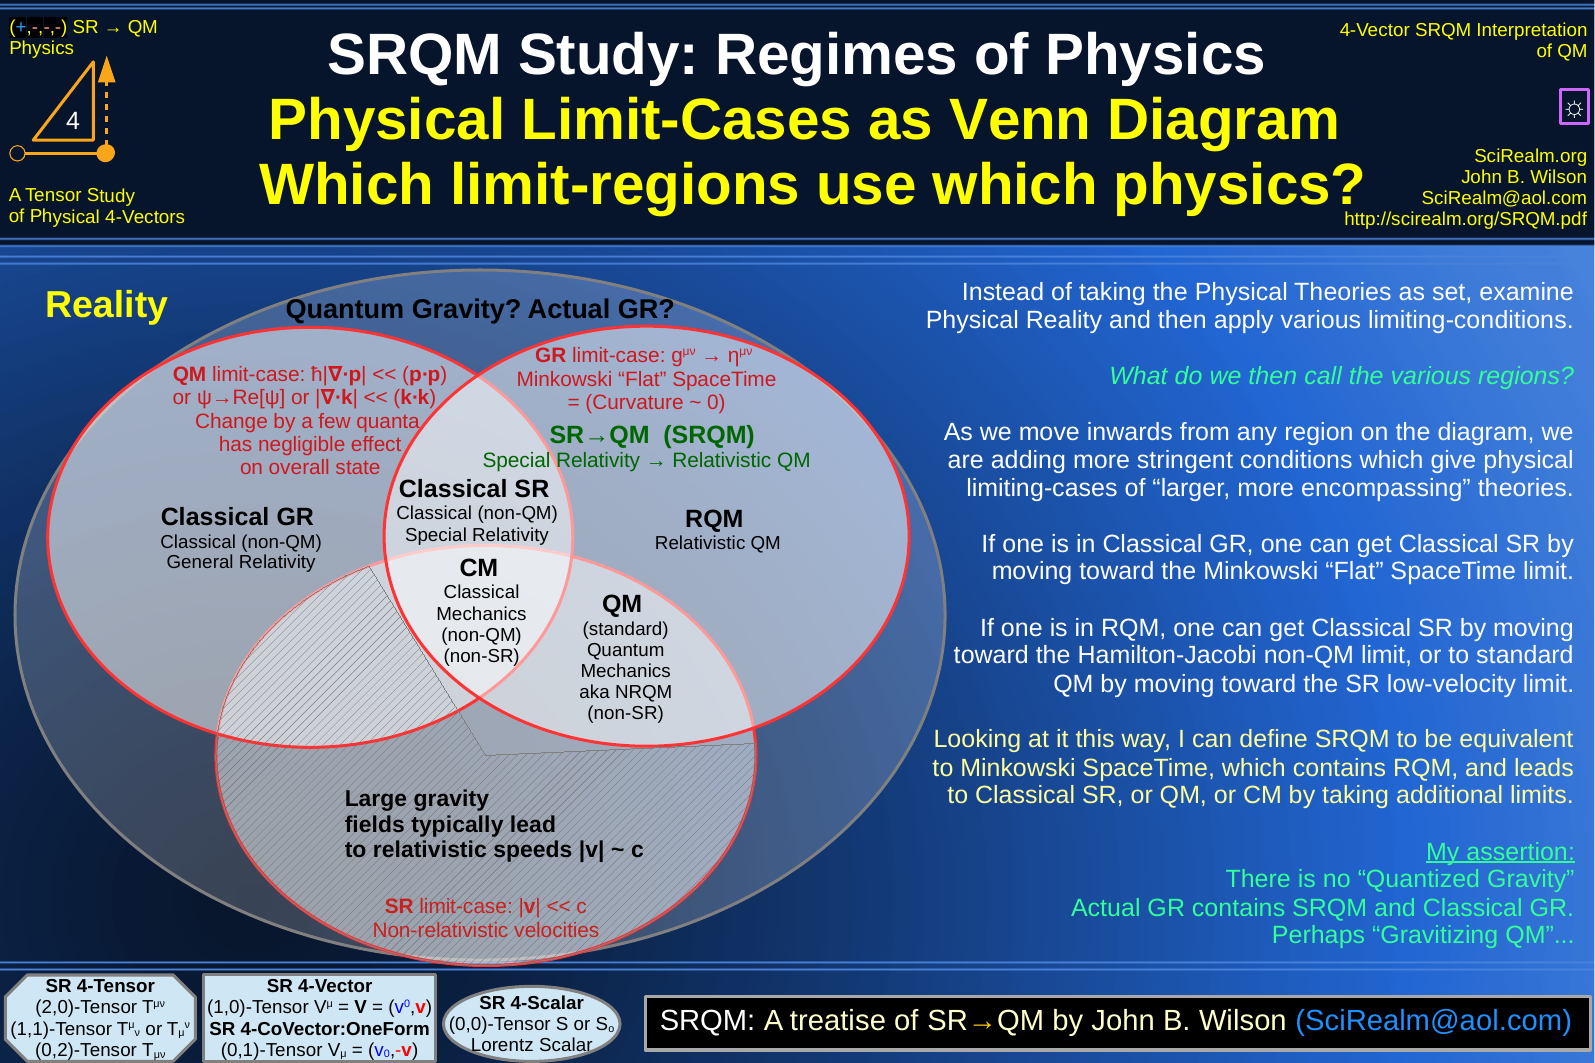

# SRQM Study: Regimes of Physics Physical Limit-Cases as Venn Diagram Which limit-regions use which physics?
(+,-,-,-) SR → QM
Physics
A Tensor Study
of Physical 4-Vectors
4-Vector SRQM Interpretation
of QM
SciRealm.org
John B. Wilson
SciRealm@aol.com
http://scirealm.org/SRQM.pdf
4
☼
Quantum Gravity? Actual GR?
Instead of taking the Physical Theories as set, examine Physical Reality and then apply various limiting-conditions.
What do we then call the various regions?
As we move inwards from any region on the diagram, we are adding more stringent conditions which give physical limiting-cases of “larger, more encompassing” theories.
If one is in Classical GR, one can get Classical SR by moving toward the Minkowski “Flat” SpaceTime limit.
If one is in RQM, one can get Classical SR by moving toward the Hamilton-Jacobi non-QM limit, or to standard QM by moving toward the SR low-velocity limit.
Looking at it this way, I can define SRQM to be equivalent to Minkowski SpaceTime, which contains RQM, and leads to Classical SR, or QM, or CM by taking additional limits.
My assertion:
There is no “Quantized Gravity”
Actual GR contains SRQM and Classical GR.
Perhaps “Gravitizing QM”...
Reality
GR limit-case: gμν → ημν
Minkowski “Flat” SpaceTime
= (Curvature ~ 0)
 SR→QM (SRQM)
Special Relativity → Relativistic QM
QM limit-case: ħ|∇∙p| << (p∙p)
or ψ→Re[ψ] or |∇∙k| << (k∙k)
Change by a few quanta
has negligible effect
on overall state
Classical SR
Classical (non-QM)
Special Relativity
Classical GR
Classical (non-QM)
General Relativity
RQM
Relativistic QM
SR limit-case: |v| << c
Non-relativistic velocities
CM
Classical Mechanics
(non-QM)
(non-SR)
QM
(standard)
Quantum Mechanics
aka NRQM
(non-SR)
Large gravity
fields typically lead
to relativistic speeds |v| ~ c
SR 4-Tensor
(2,0)-Tensor Tμν
(1,1)-Tensor Tμν or Tμν
(0,2)-Tensor Tμν
SR 4-Vector
(1,0)-Tensor Vμ = V = (v0,v)
SR 4-CoVector:OneForm
(0,1)-Tensor Vμ = (v0,-v)
SR 4-Scalar
(0,0)-Tensor S or So
Lorentz Scalar
SRQM: A treatise of SR→QM by John B. Wilson (SciRealm@aol.com)